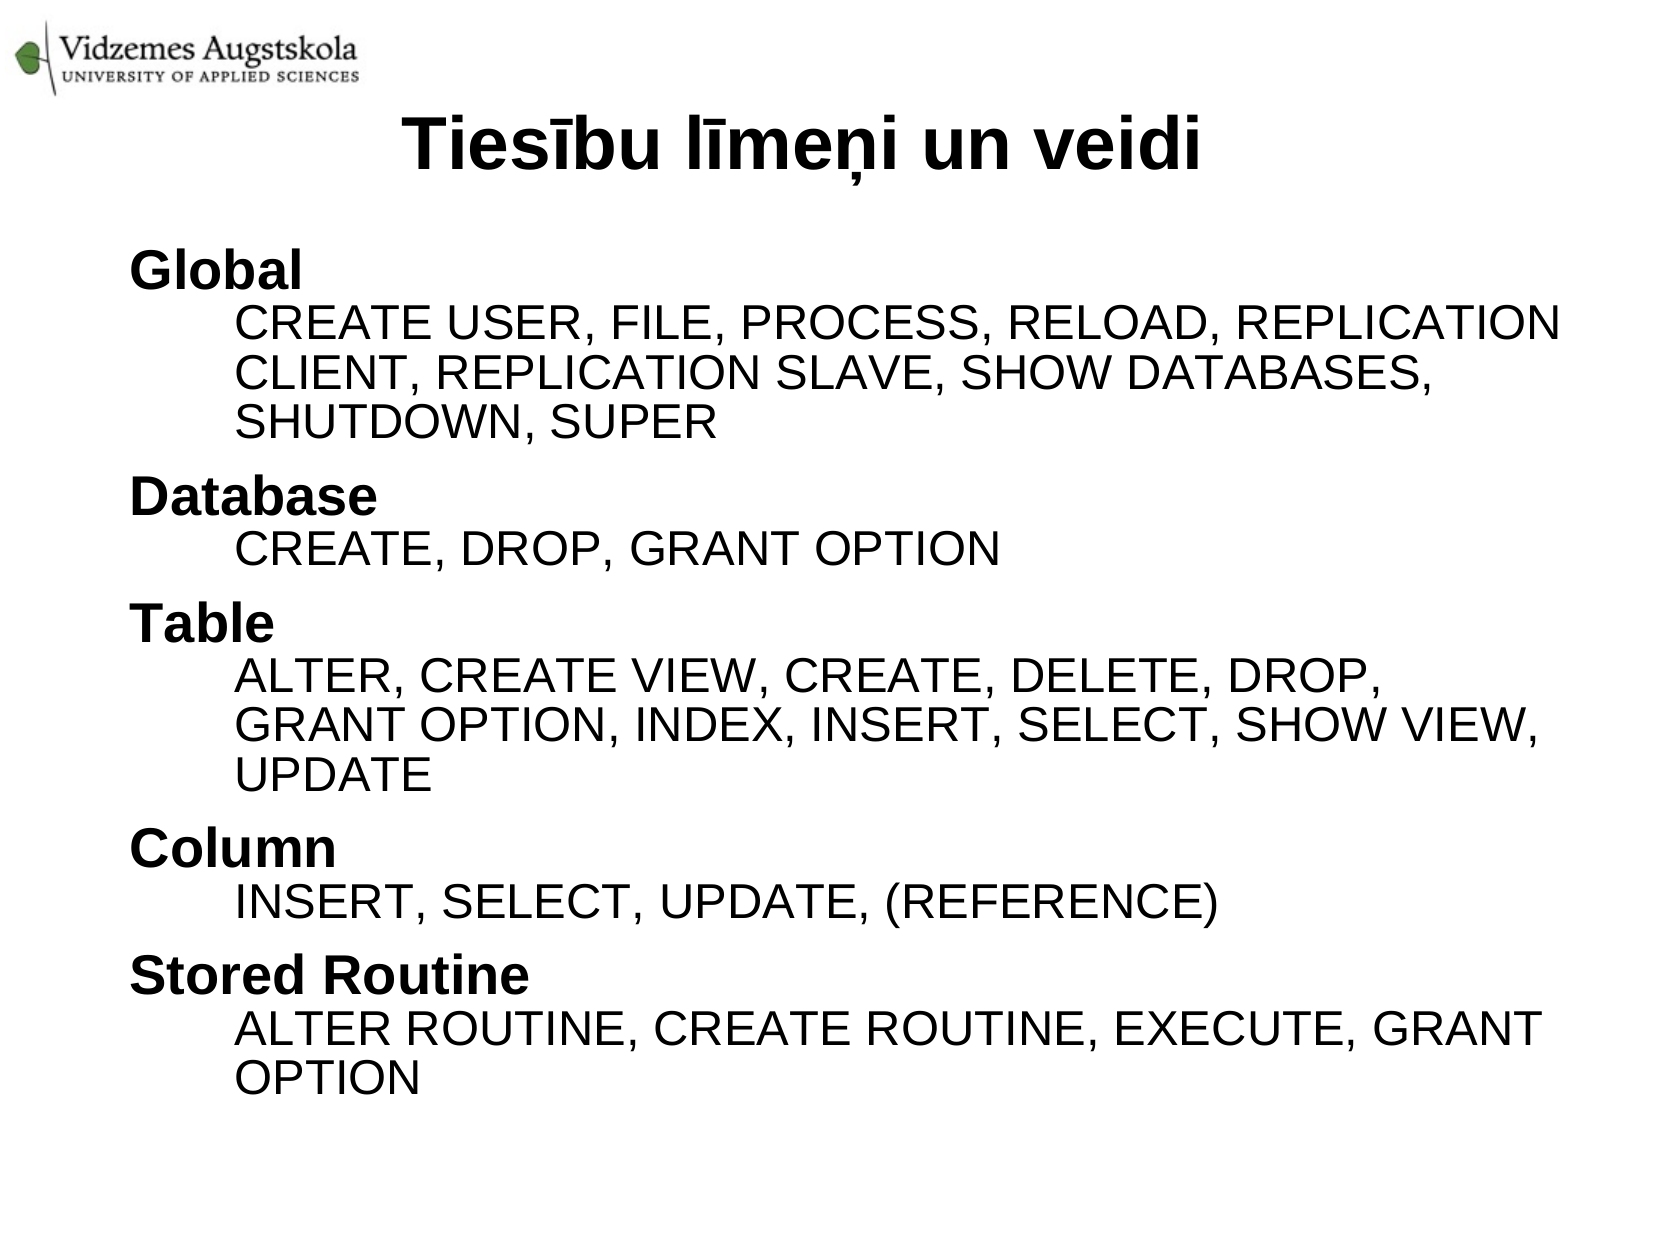

# Tiesību līmeņi un veidi
Global
CREATE USER, FILE, PROCESS, RELOAD, REPLICATION CLIENT, REPLICATION SLAVE, SHOW DATABASES, SHUTDOWN, SUPER
Database
CREATE, DROP, GRANT OPTION
Table
ALTER, CREATE VIEW, CREATE, DELETE, DROP, GRANT OPTION, INDEX, INSERT, SELECT, SHOW VIEW, UPDATE
Column
INSERT, SELECT, UPDATE, (REFERENCE)
Stored Routine
ALTER ROUTINE, CREATE ROUTINE, EXECUTE, GRANT OPTION